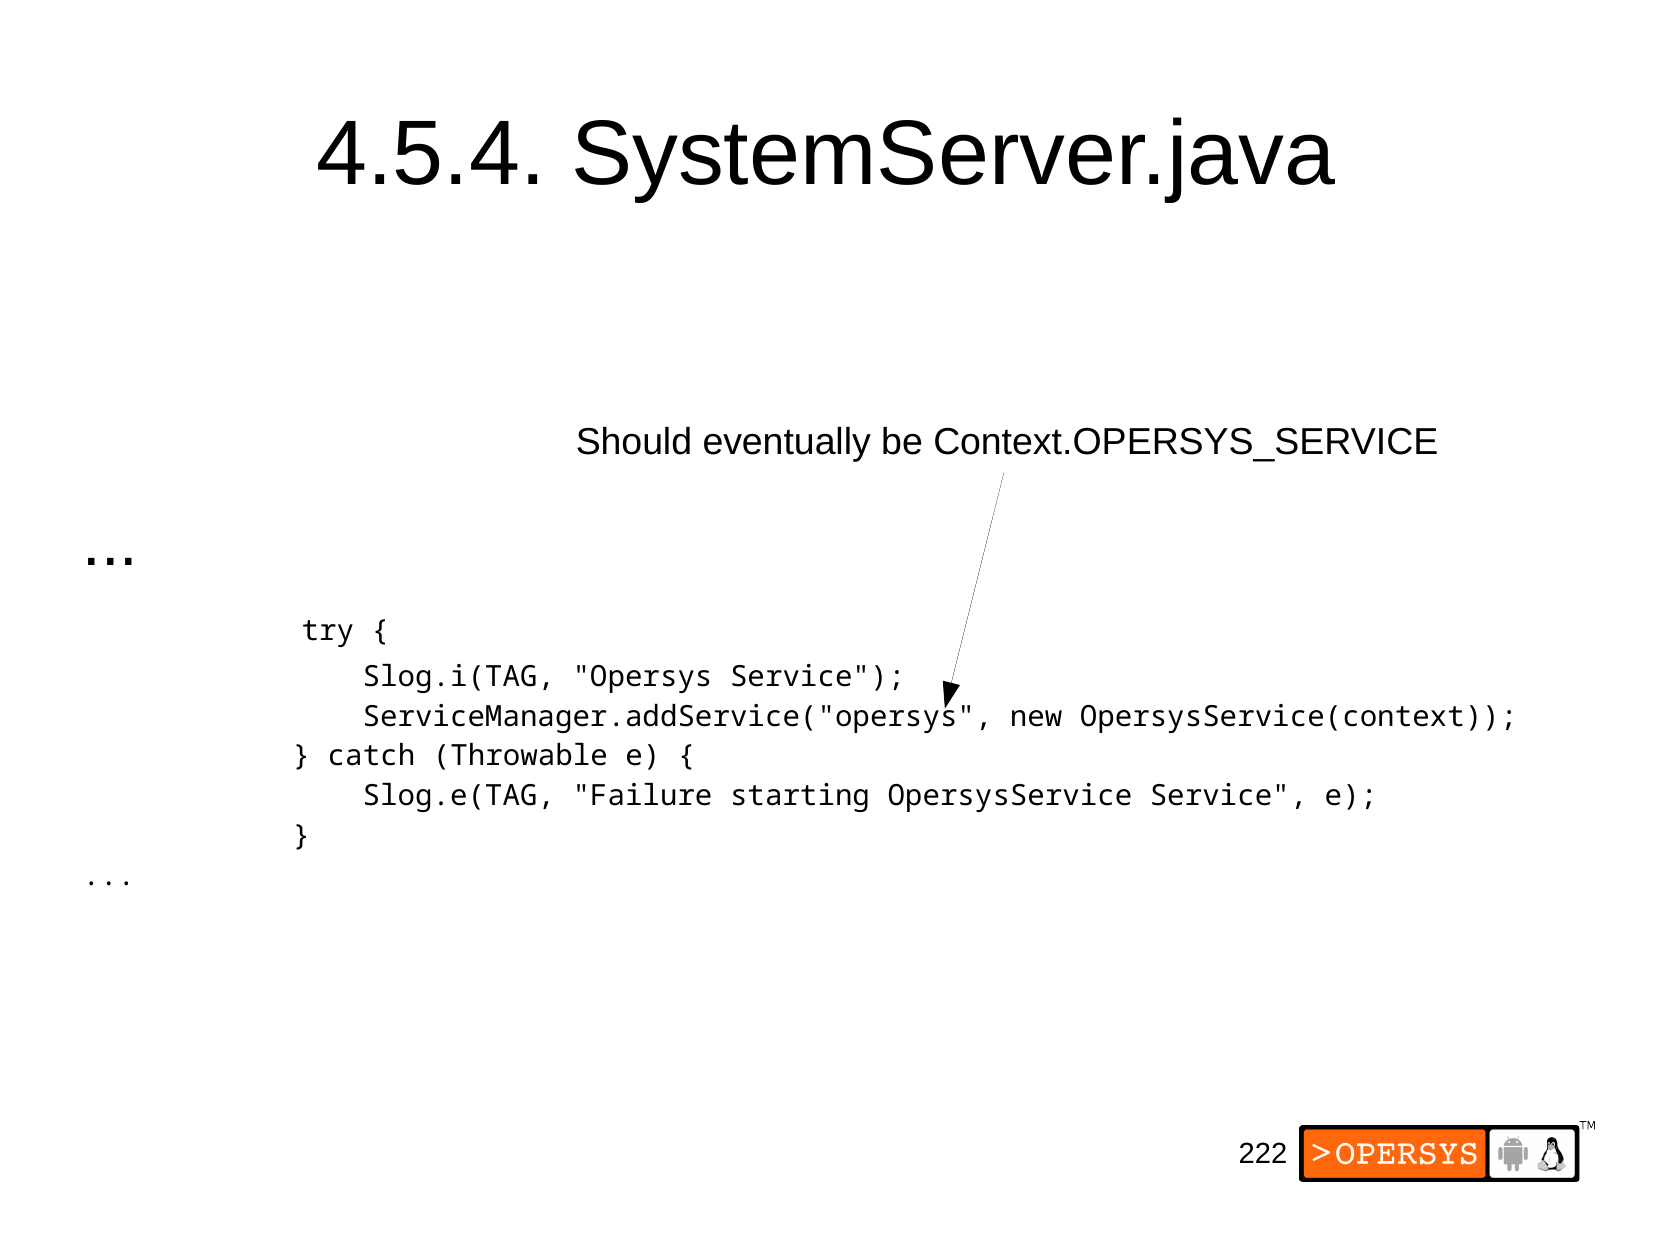

# 4.5.4. SystemServer.java
...
 try {
 Slog.i(TAG, "Opersys Service");
 ServiceManager.addService("opersys", new OpersysService(context));
 } catch (Throwable e) {
 Slog.e(TAG, "Failure starting OpersysService Service", e);
 }
...
Should eventually be Context.OPERSYS_SERVICE